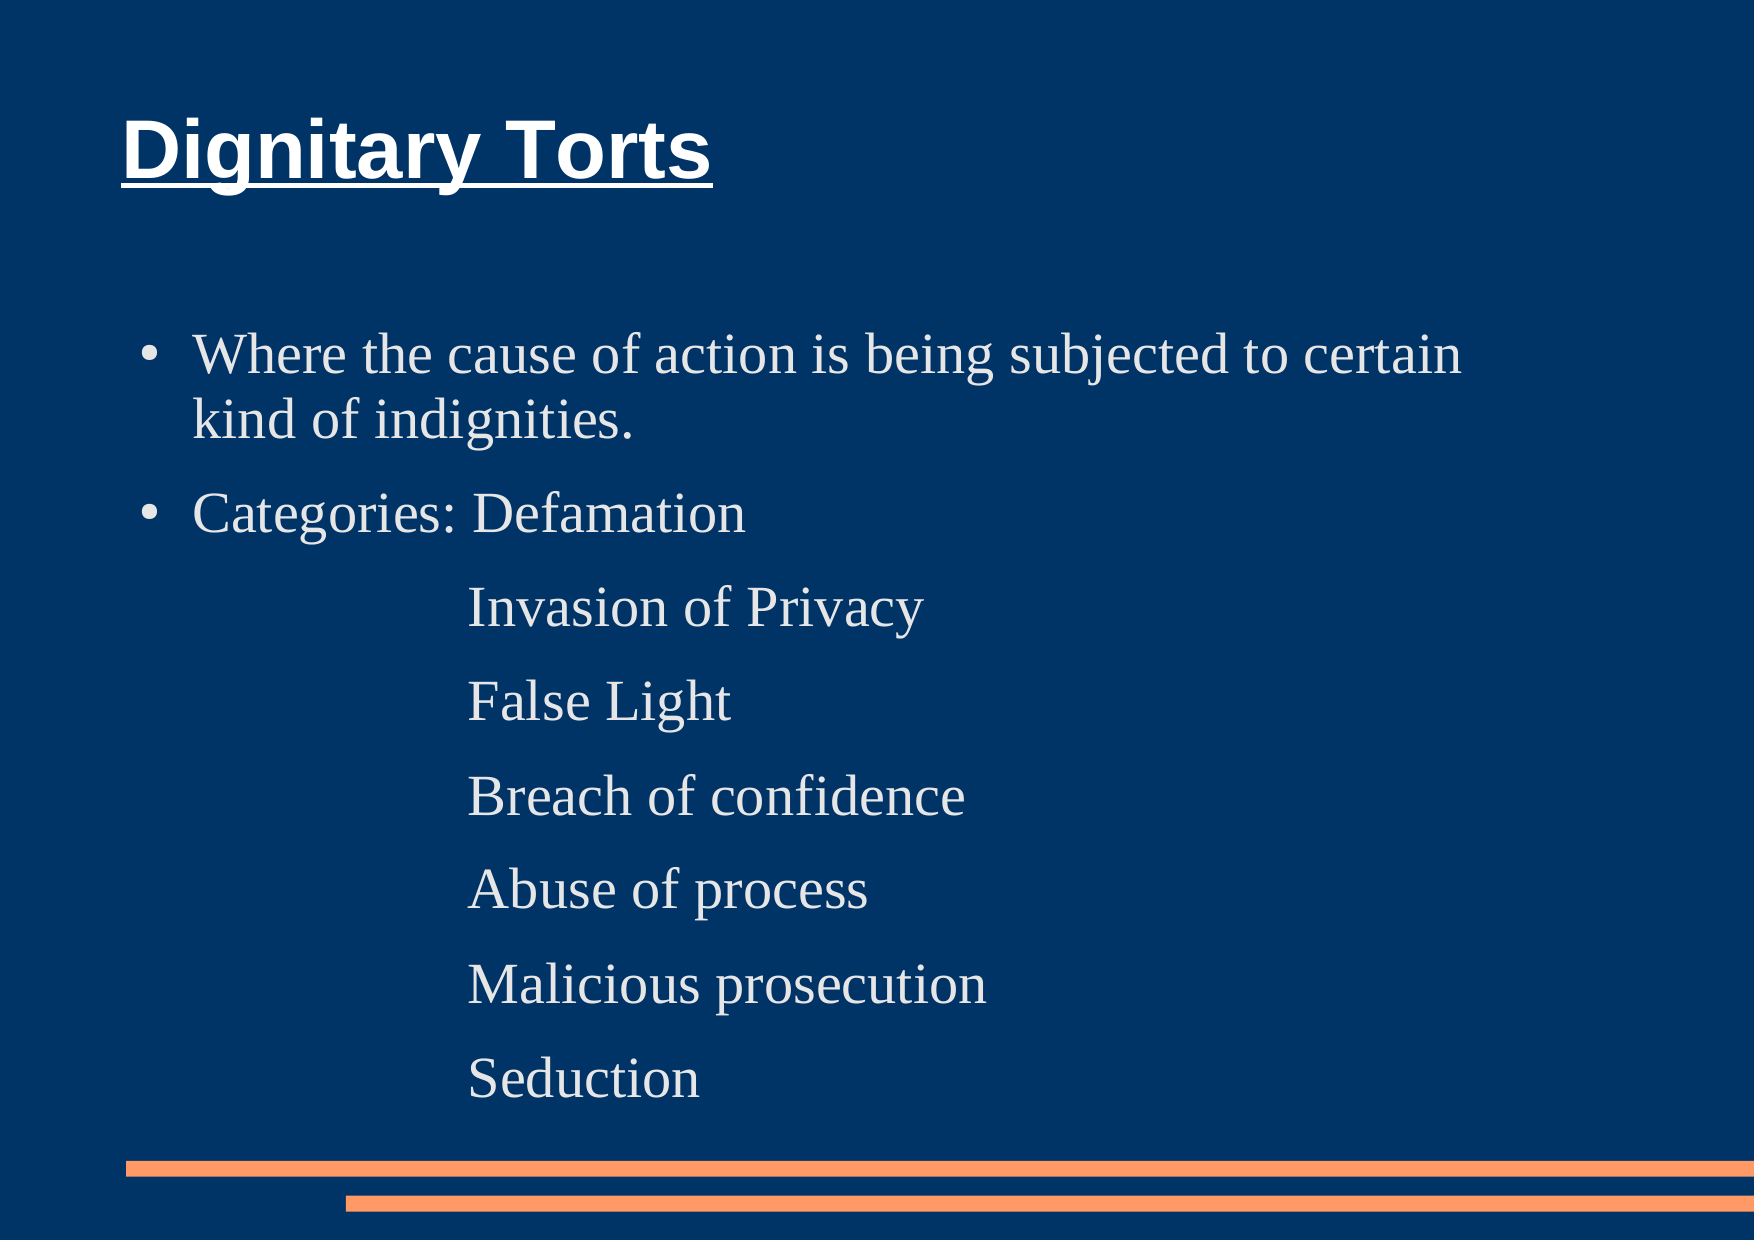

# Dignitary Torts
Where the cause of action is being subjected to certain kind of indignities.
Categories: Defamation
 Invasion of Privacy
 False Light
 Breach of confidence
 Abuse of process
 Malicious prosecution
 Seduction